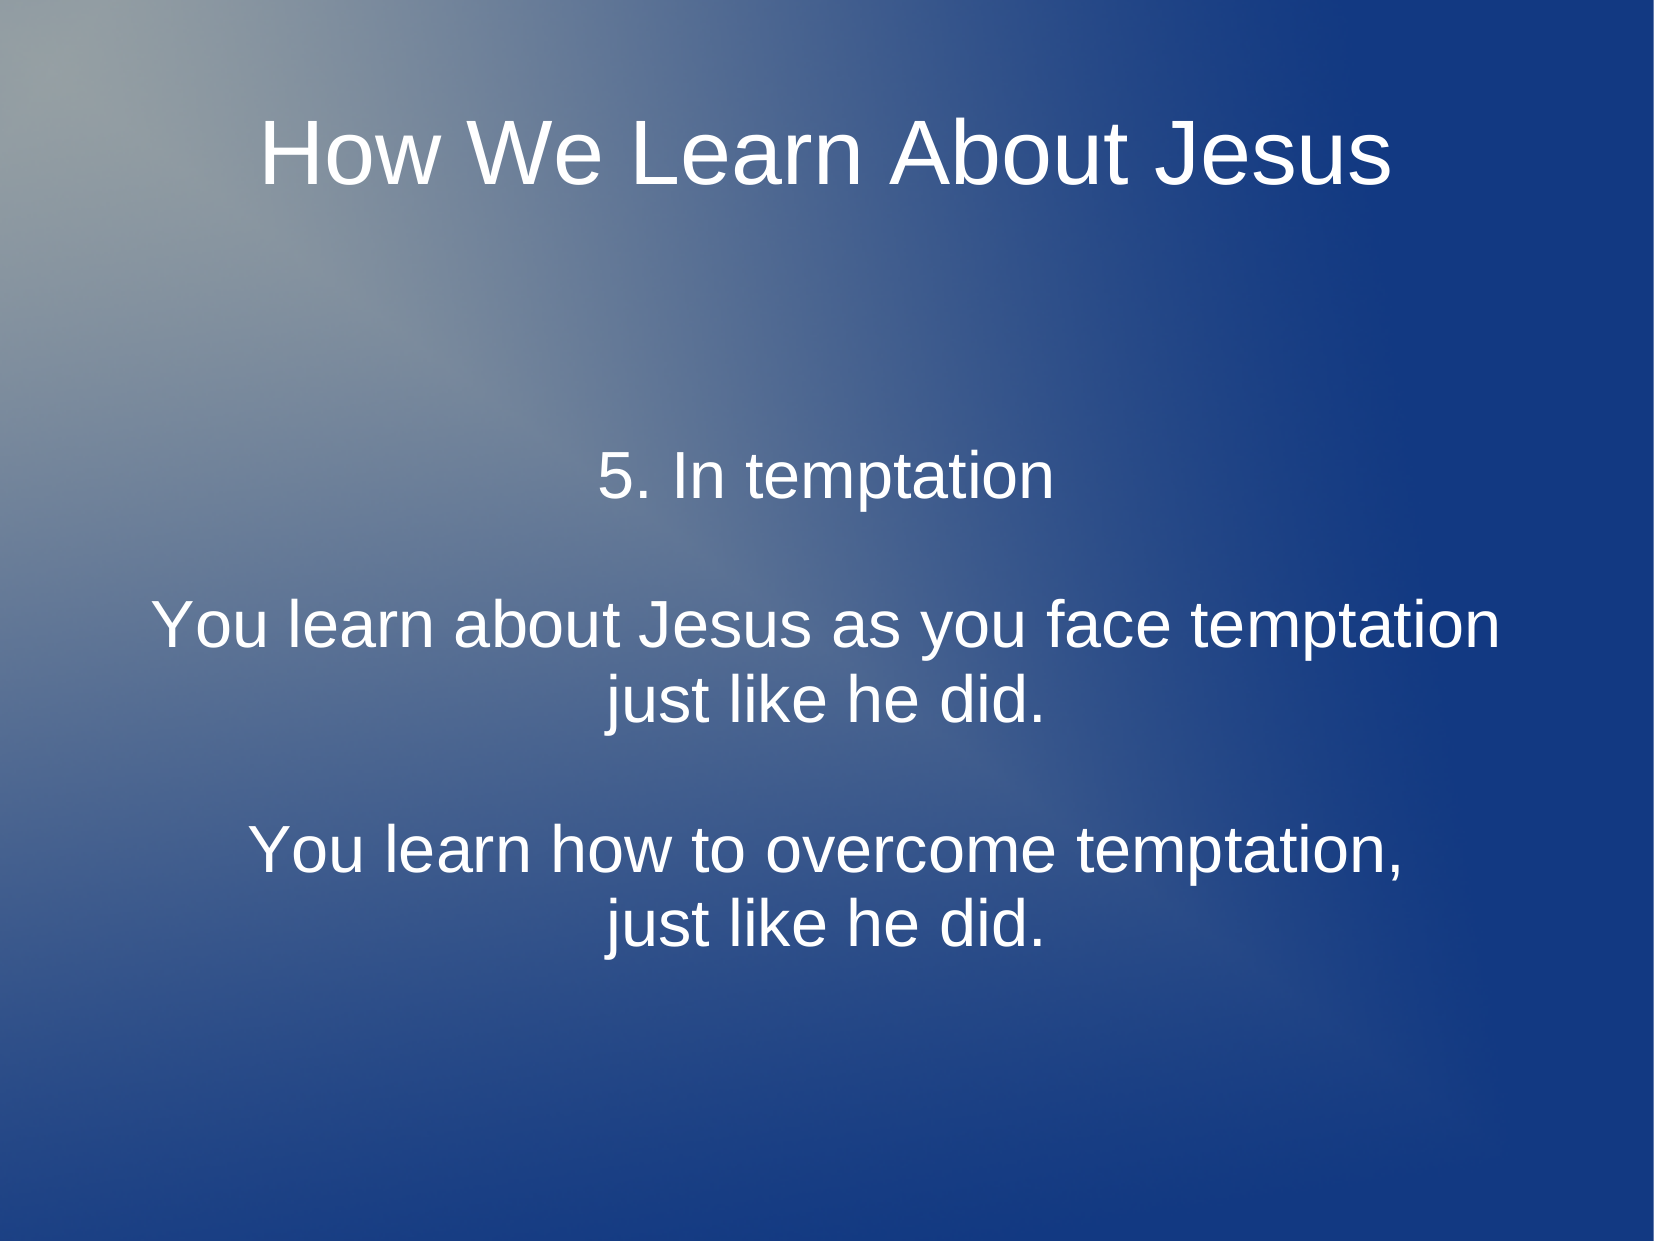

# How We Learn About Jesus
5. In temptation
You learn about Jesus as you face temptation
just like he did.
You learn how to overcome temptation,
just like he did.